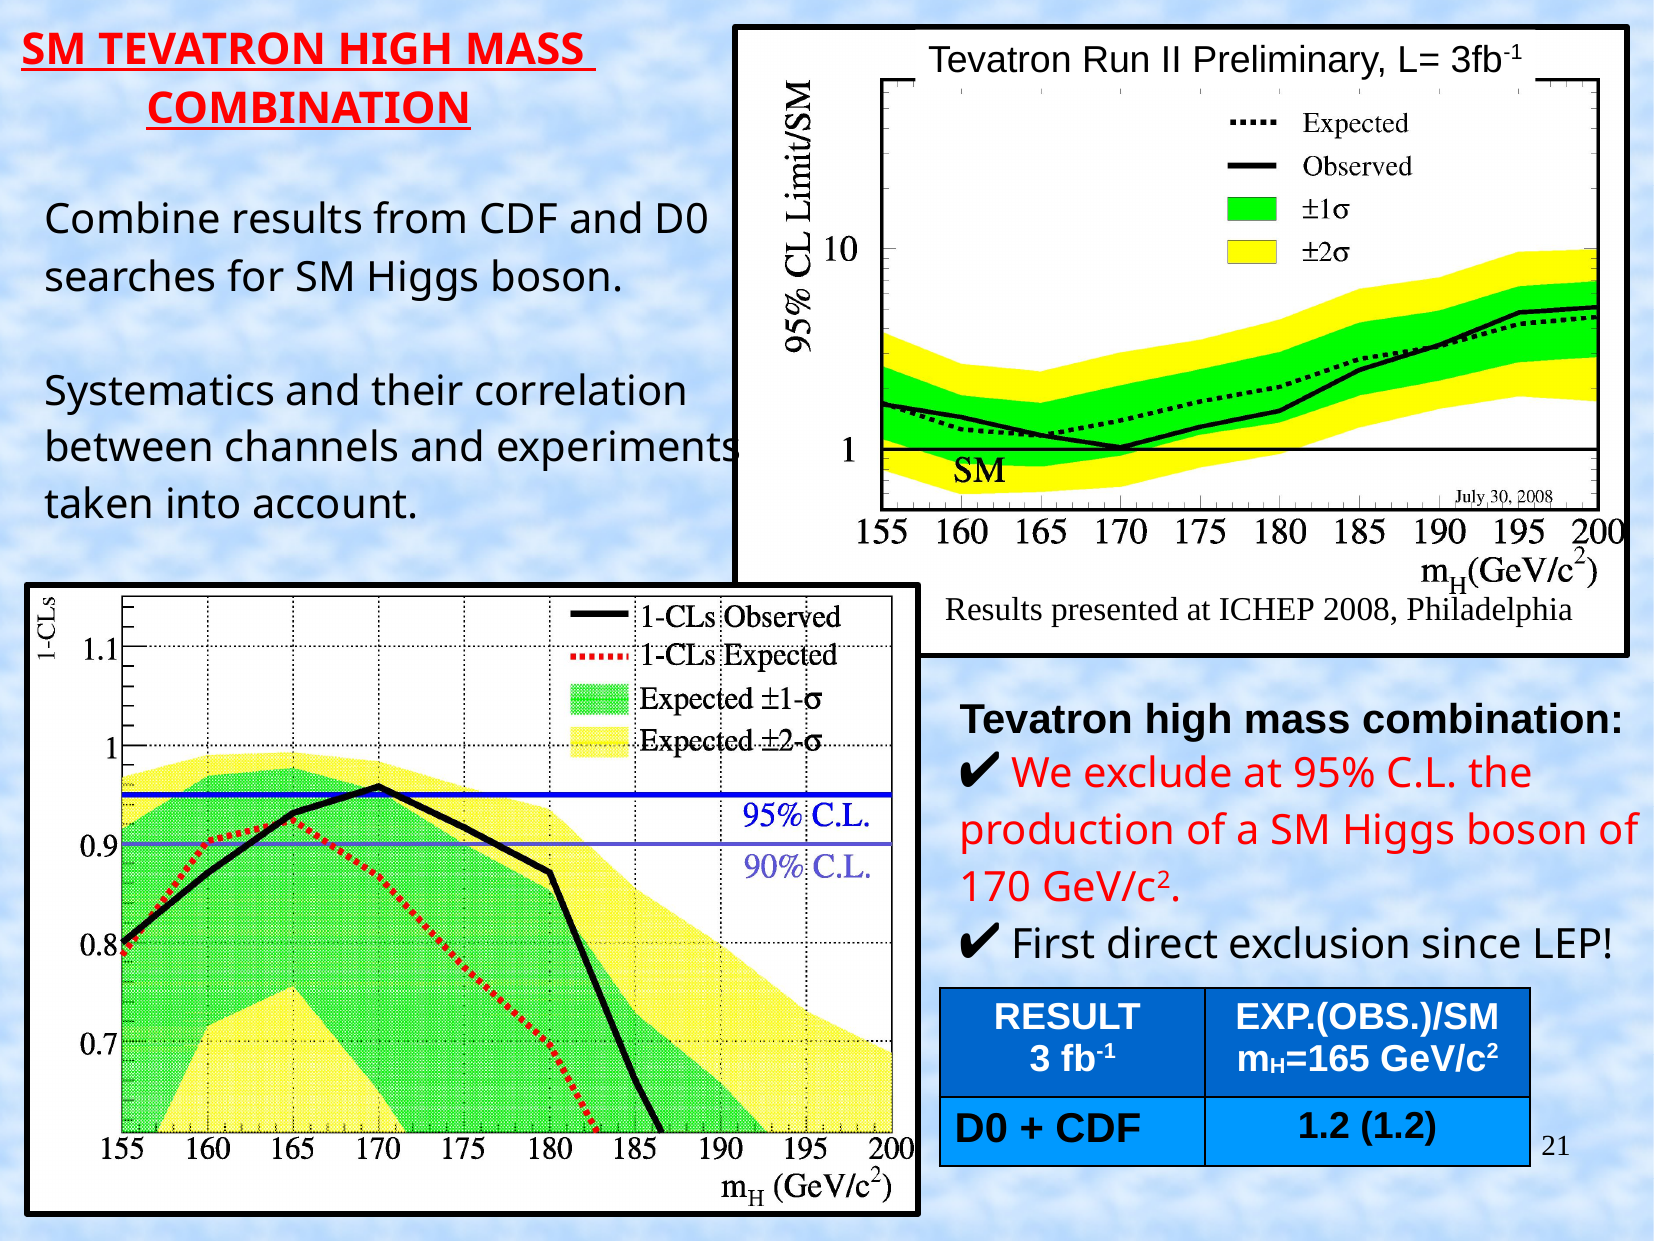

SM TEVATRON HIGH MASS
COMBINATION
Tevatron Run II Preliminary, L= 3fb-1
Combine results from CDF and D0
searches for SM Higgs boson.
Systematics and their correlation
between channels and experiments
taken into account.
Results presented at ICHEP 2008, Philadelphia
Tevatron high mass combination:
 We exclude at 95% C.L. the production of a SM Higgs boson of 170 GeV/c2.
 First direct exclusion since LEP!
| RESULT 3 fb-1 | EXP.(OBS.)/SM mH=165 GeV/c2 |
| --- | --- |
| D0 + CDF | 1.2 (1.2) |
Bárbara Álvarez- U. de Oviedo
21